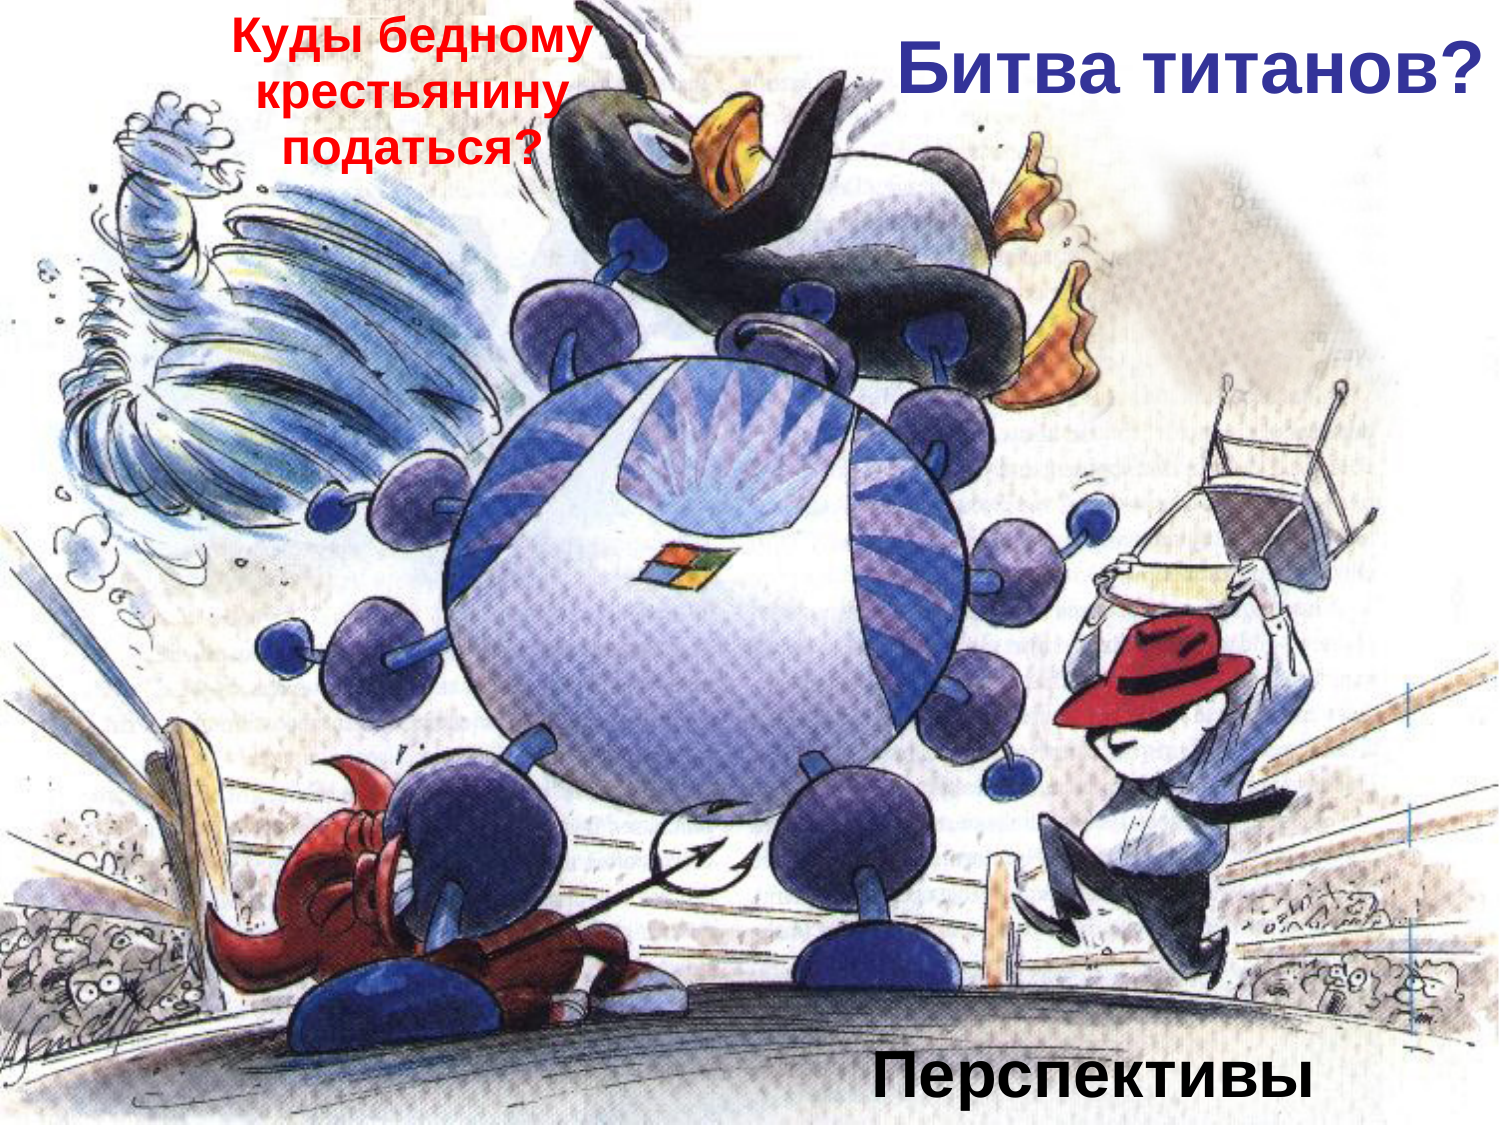

Куды бедному крестьянину податься?
Битва титанов?
Перспективы